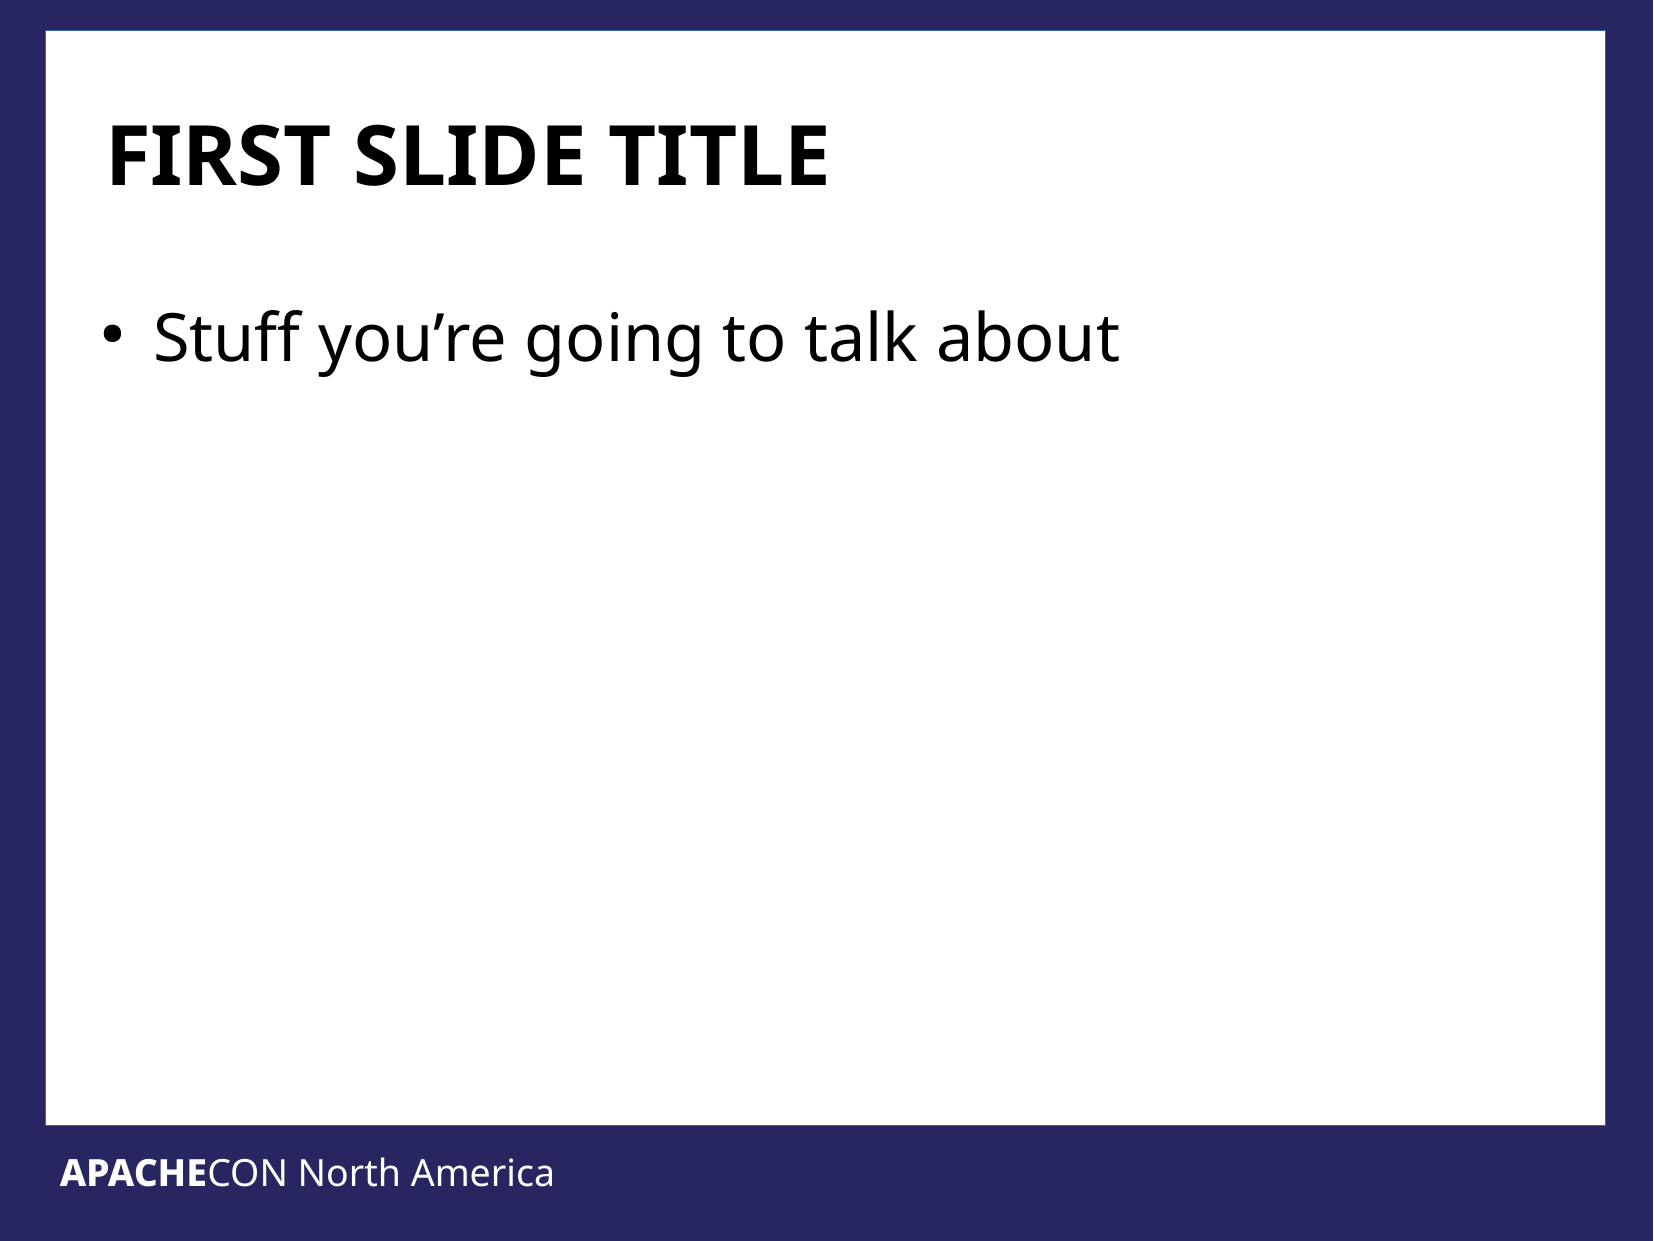

# FIRST SLIDE TITLE
Stuff you’re going to talk about